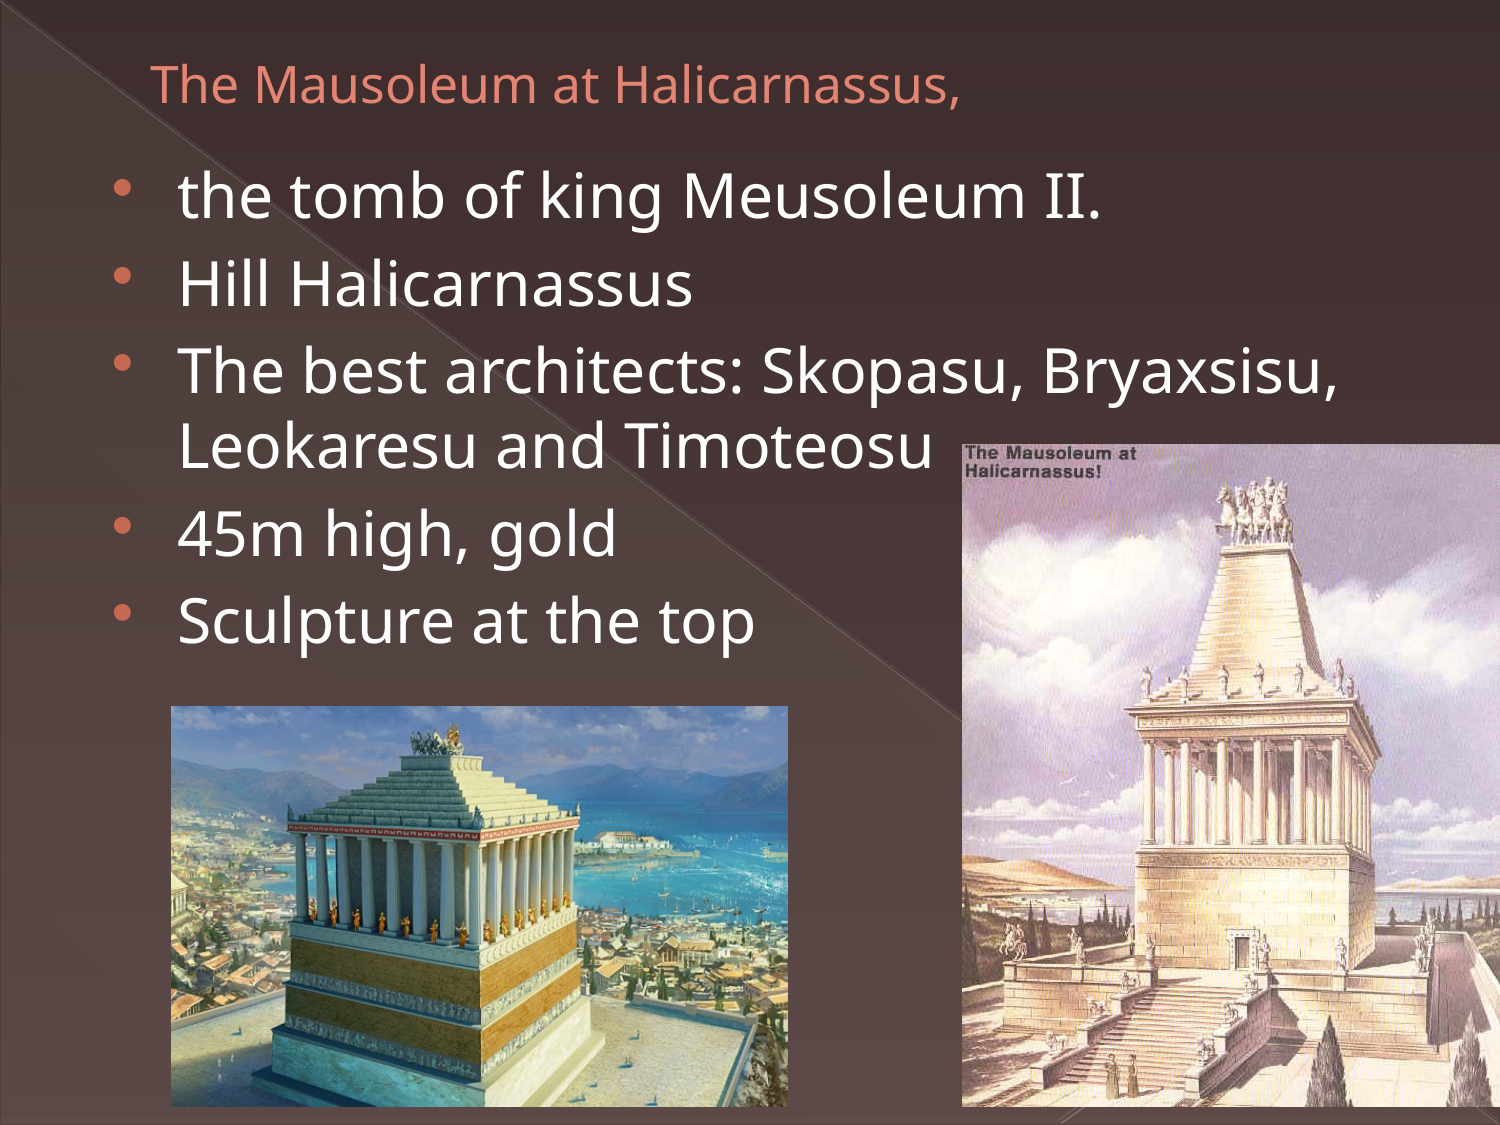

# The Mausoleum at Halicarnassus,
the tomb of king Meusoleum II.
Hill Halicarnassus
The best architects: Skopasu, Bryaxsisu, Leokaresu and Timoteosu
45m high, gold
Sculpture at the top